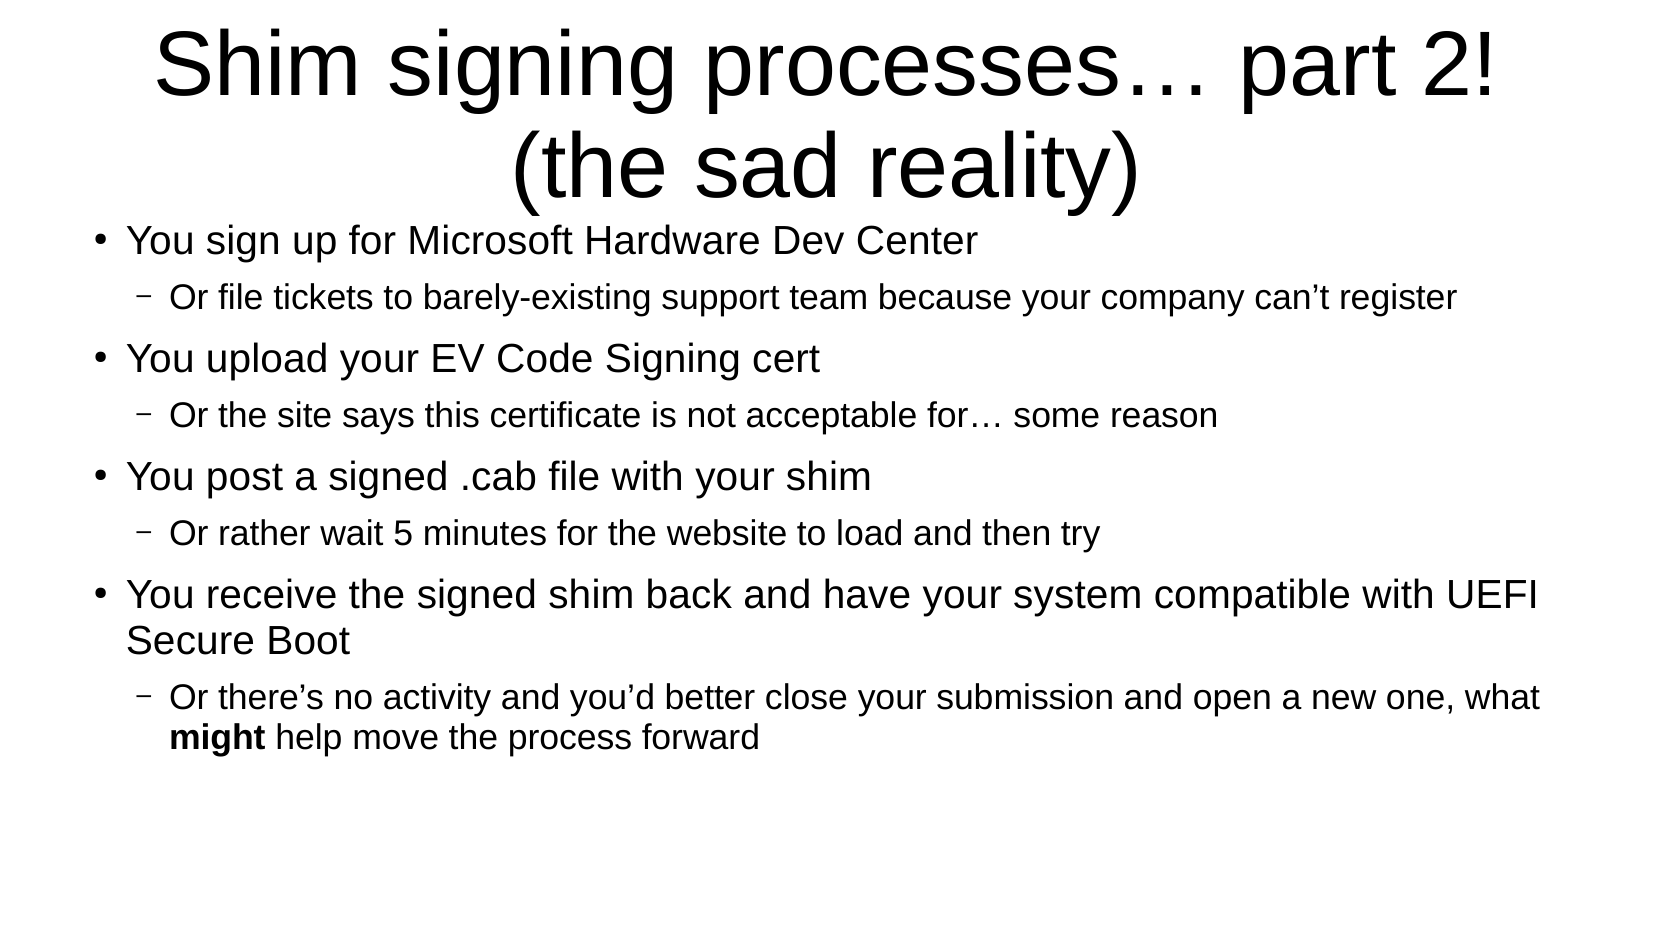

# Shim signing processes… part 2! (the sad reality)
You sign up for Microsoft Hardware Dev Center
Or file tickets to barely-existing support team because your company can’t register
You upload your EV Code Signing cert
Or the site says this certificate is not acceptable for… some reason
You post a signed .cab file with your shim
Or rather wait 5 minutes for the website to load and then try
You receive the signed shim back and have your system compatible with UEFI Secure Boot
Or there’s no activity and you’d better close your submission and open a new one, what might help move the process forward